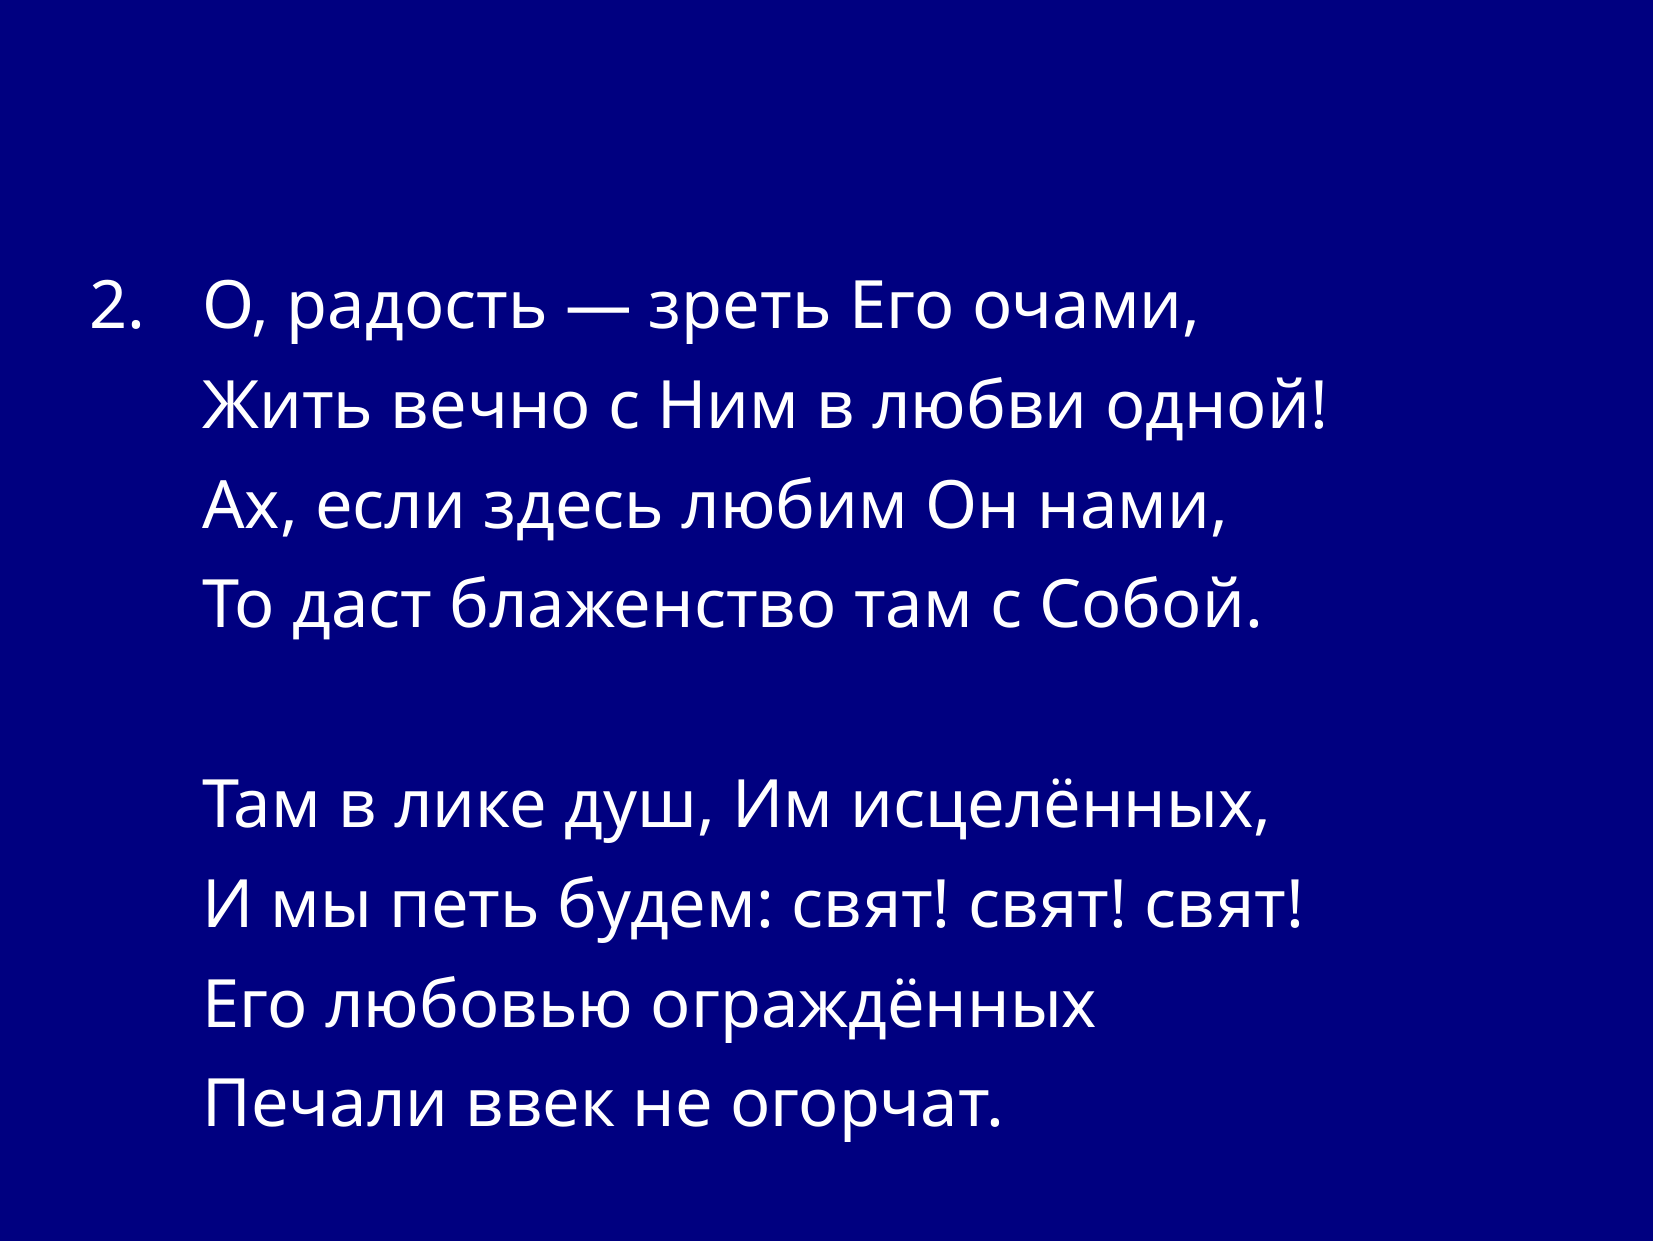

2.	О, радость — зреть Его очами,
	Жить вечно с Ним в любви одной!
	Ах, если здесь любим Он нами,
	То даст блаженство там с Собой.
	Там в лике душ, Им исцелённых,
	И мы петь будем: свят! свят! свят!
	Его любовью ограждённых
	Печали ввек не огорчат.